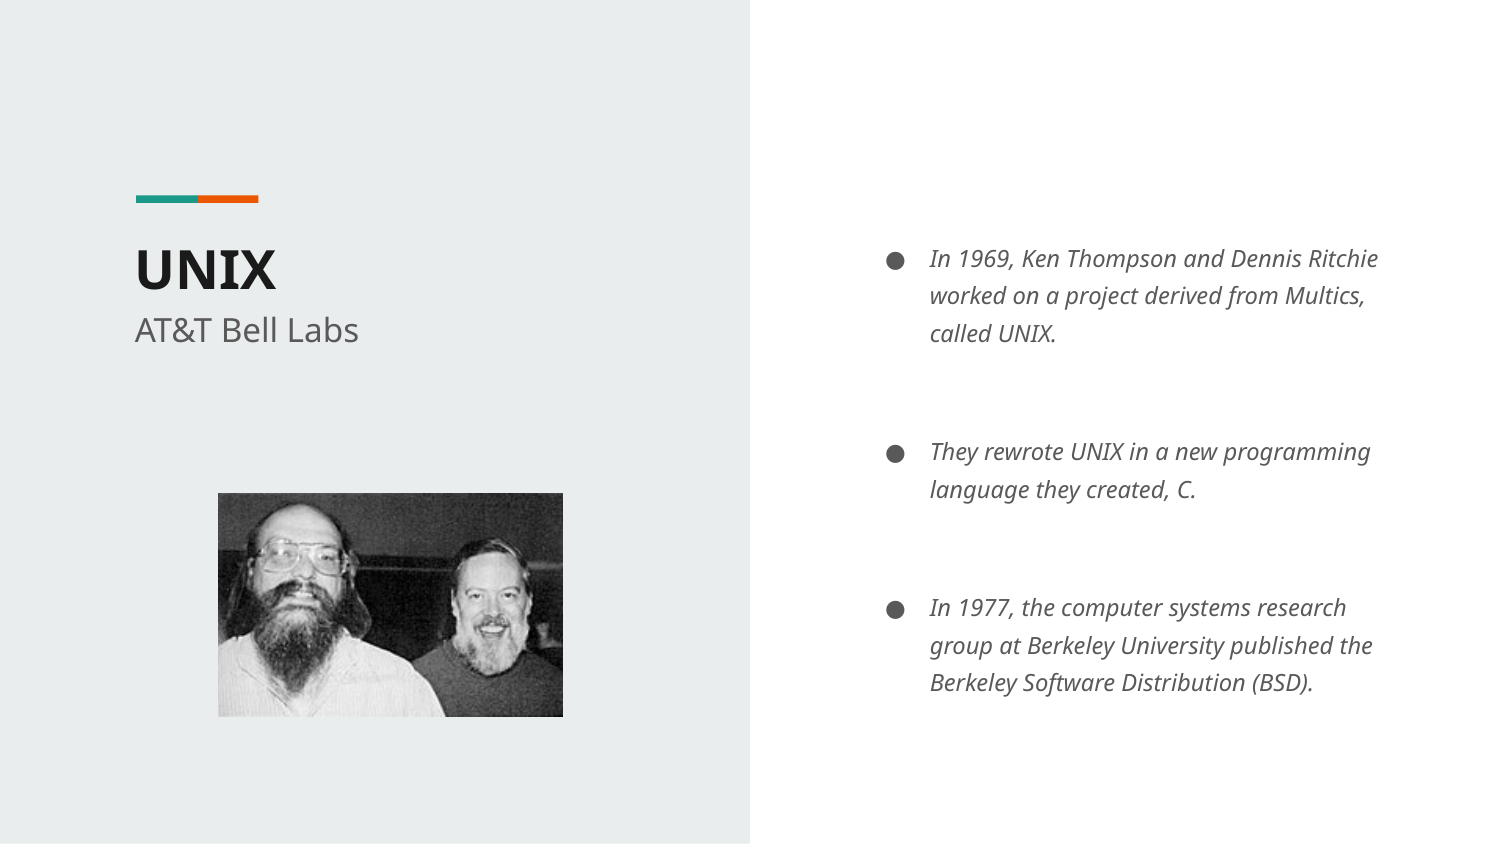

# UNIX
In 1969, Ken Thompson and Dennis Ritchie worked on a project derived from Multics, called UNIX.
They rewrote UNIX in a new programming language they created, C.
In 1977, the computer systems research group at Berkeley University published the Berkeley Software Distribution (BSD).
AT&T Bell Labs